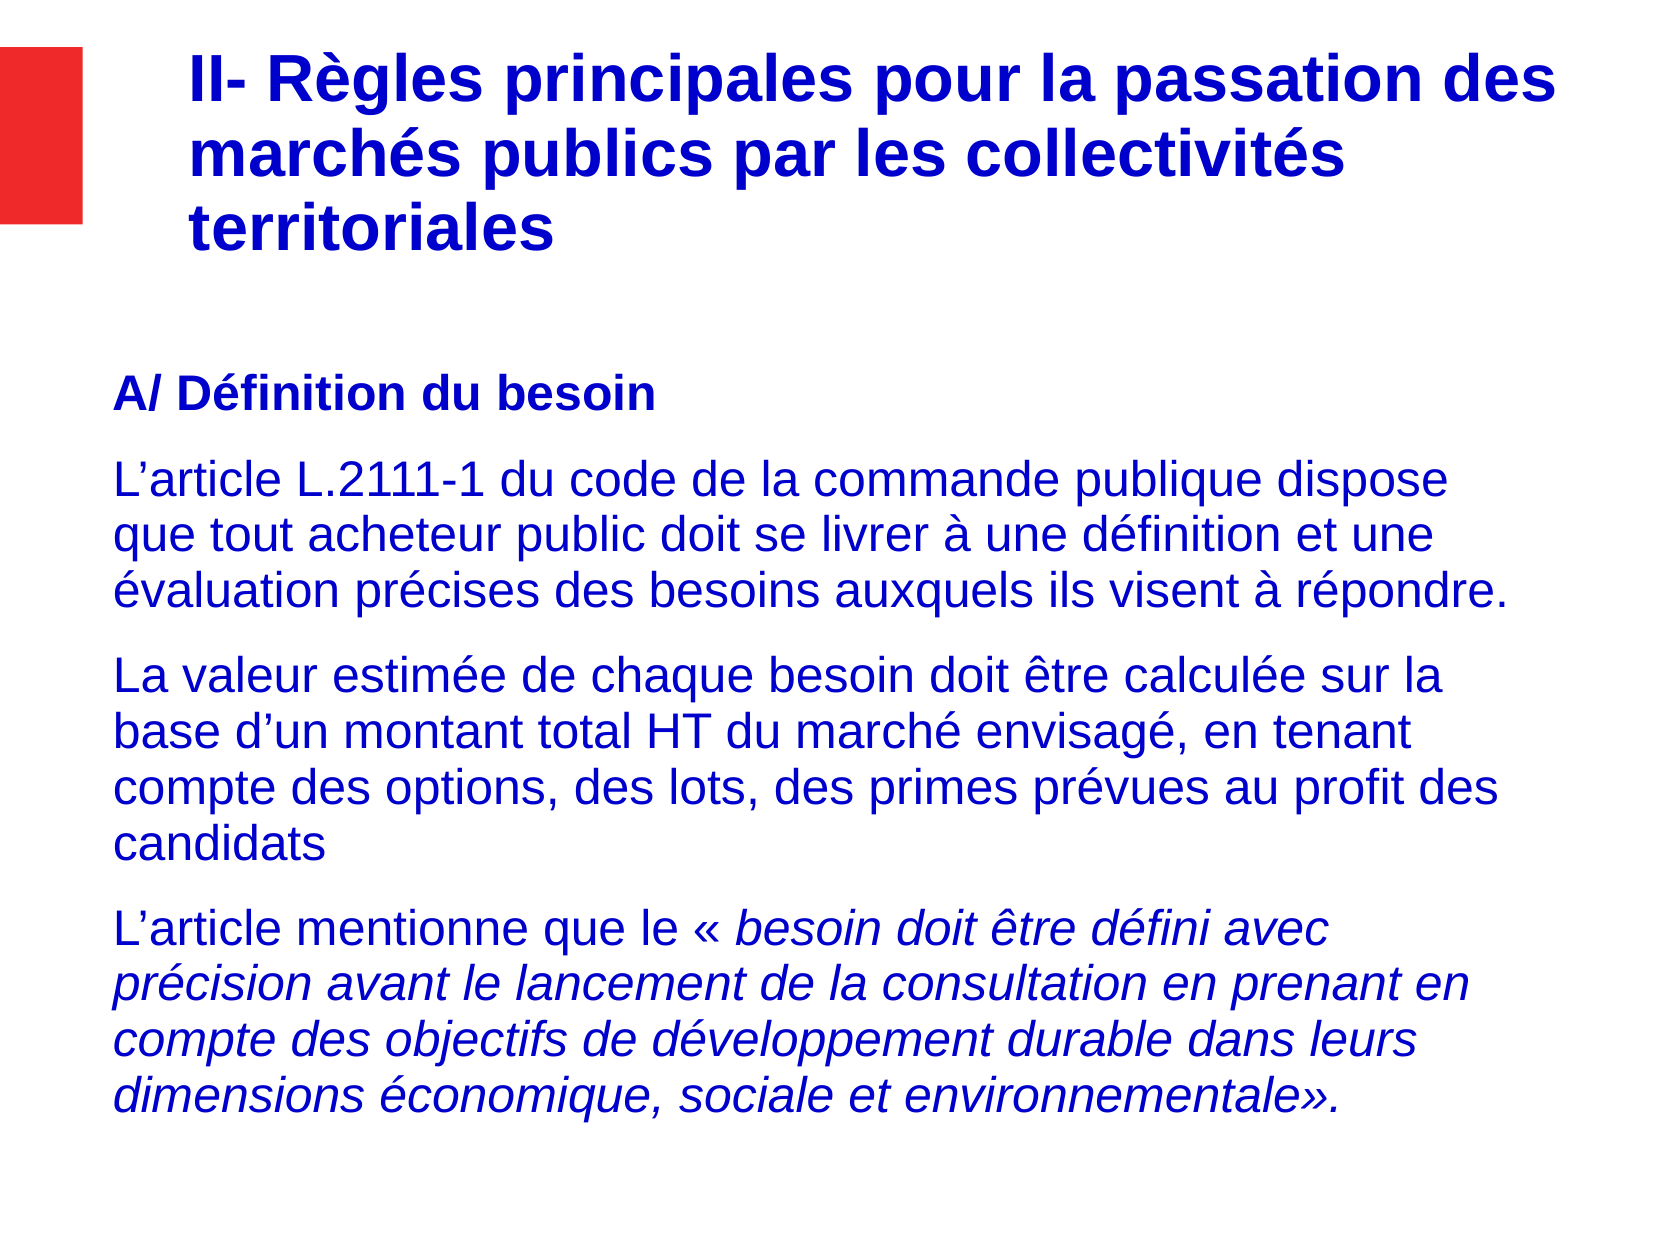

# II- Règles principales pour la passation des marchés publics par les collectivités territoriales
A/ Définition du besoin
L’article L.2111-1 du code de la commande publique dispose que tout acheteur public doit se livrer à une définition et une évaluation précises des besoins auxquels ils visent à répondre.
La valeur estimée de chaque besoin doit être calculée sur la base d’un montant total HT du marché envisagé, en tenant compte des options, des lots, des primes prévues au profit des candidats
L’article mentionne que le « besoin doit être défini avec précision avant le lancement de la consultation en prenant en compte des objectifs de développement durable dans leurs dimensions économique, sociale et environnementale».